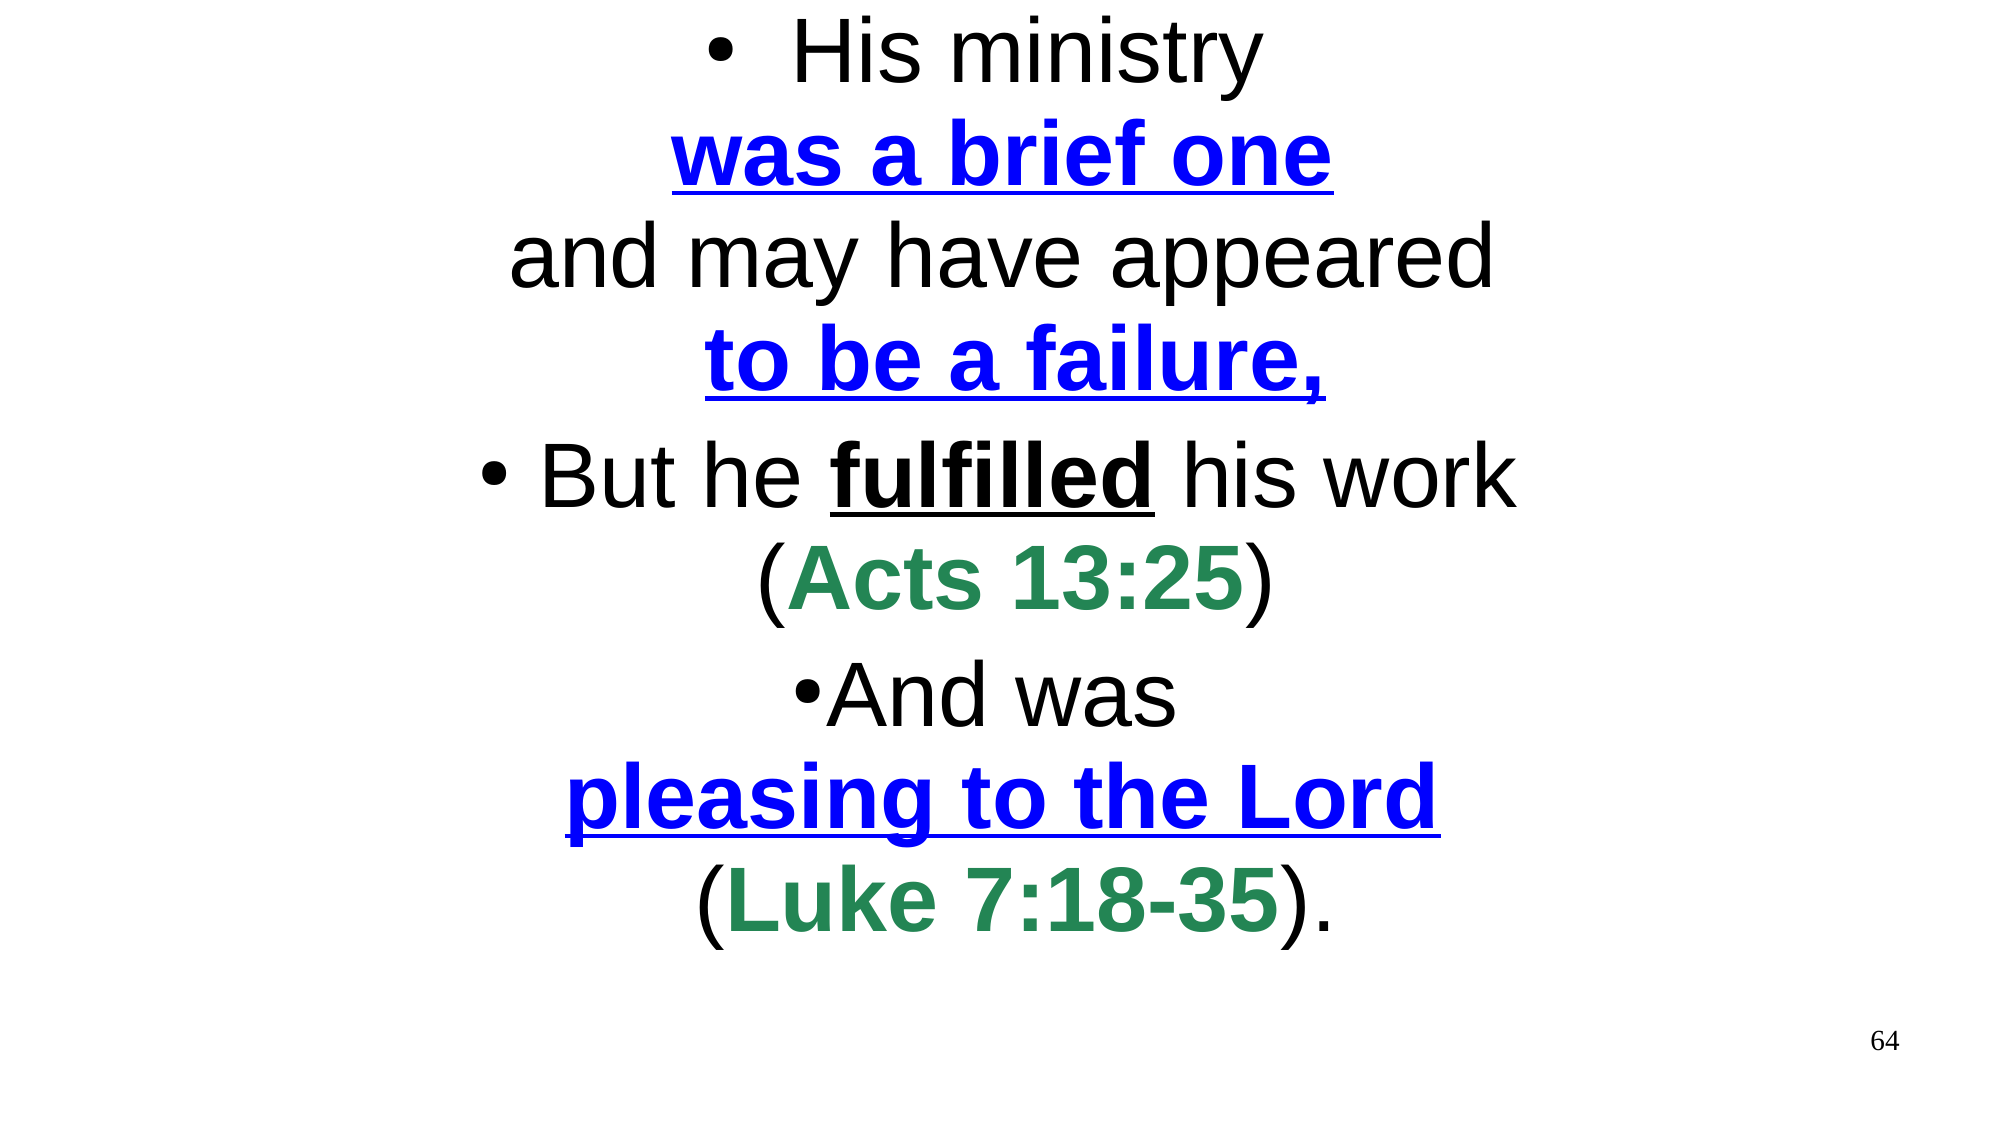

# His ministry was a brief one and may have appeared to be a failure,
 But he fulfilled his work
 (Acts 13:25)
And was
pleasing to the Lord
(Luke 7:18-35).
64